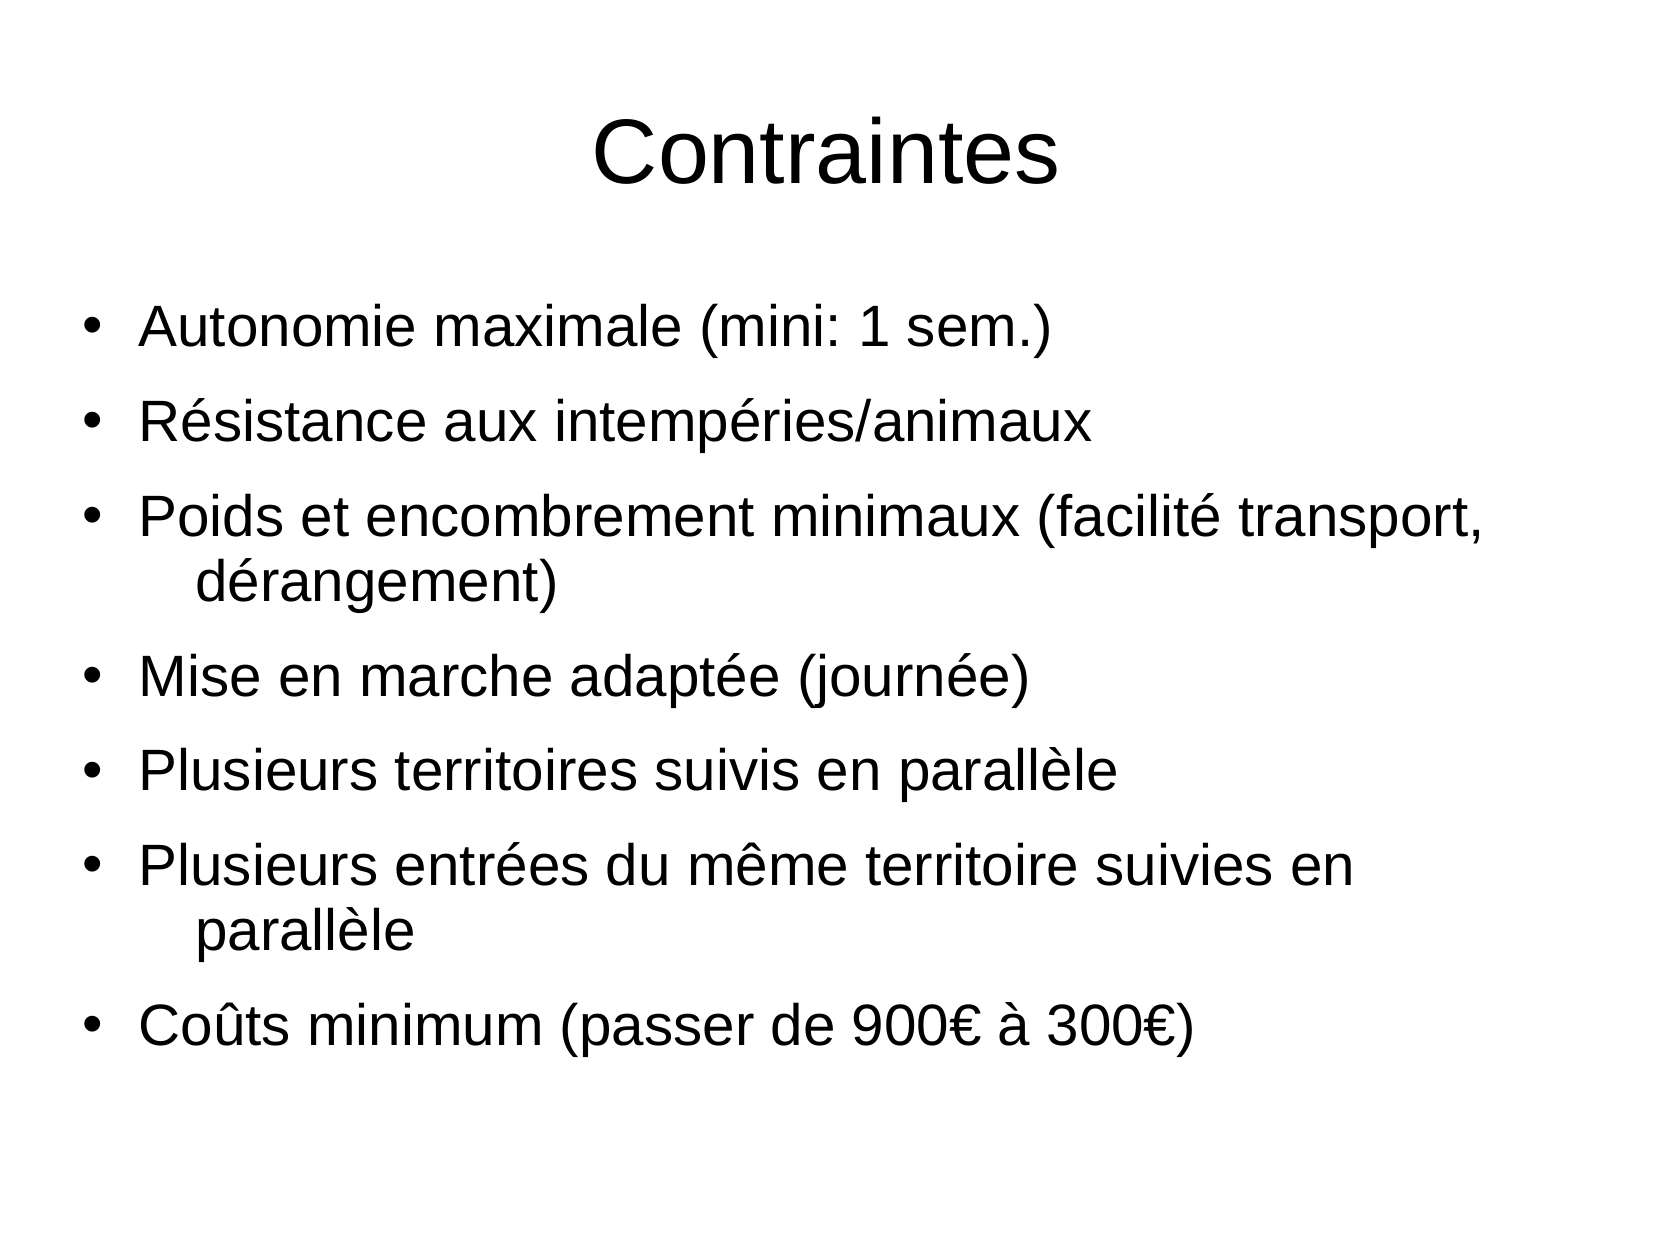

# Contraintes
Autonomie maximale (mini: 1 sem.)
Résistance aux intempéries/animaux
Poids et encombrement minimaux (facilité transport, dérangement)
Mise en marche adaptée (journée)
Plusieurs territoires suivis en parallèle
Plusieurs entrées du même territoire suivies en parallèle
Coûts minimum (passer de 900€ à 300€)